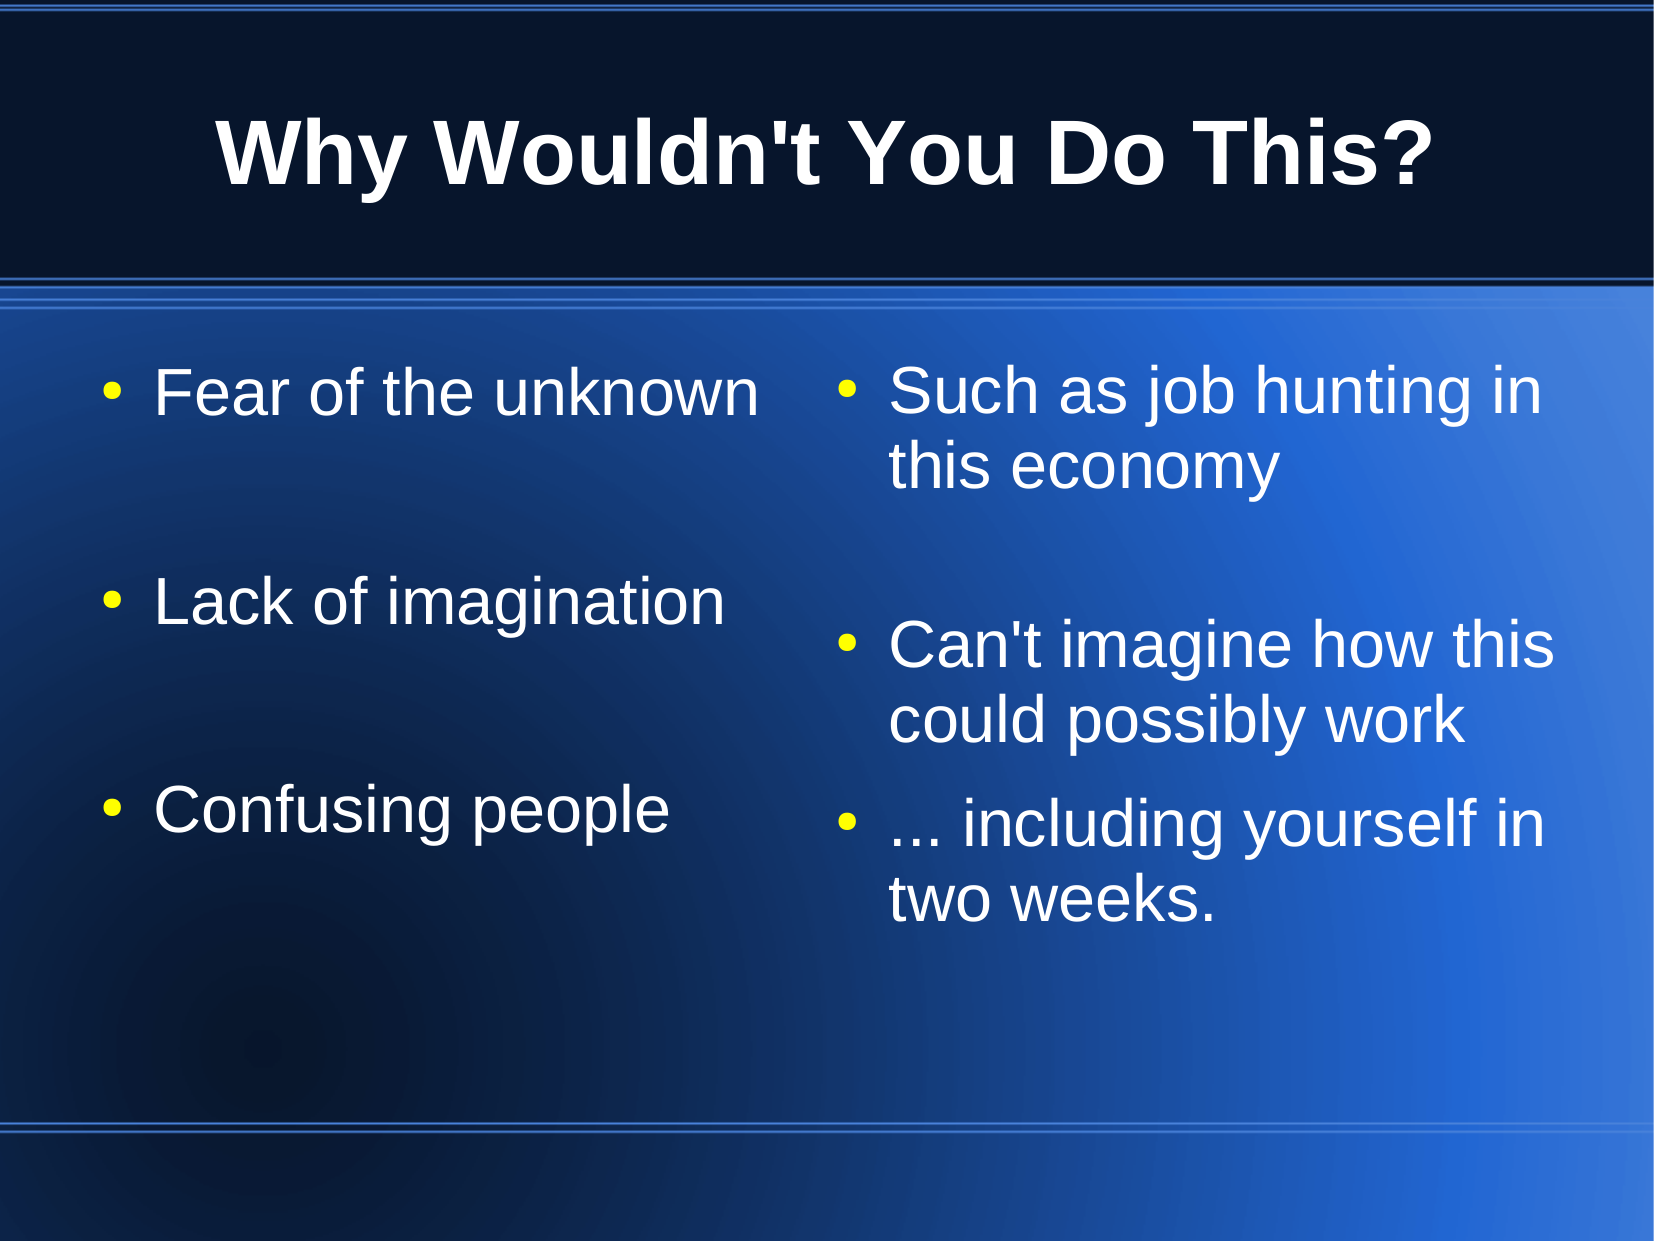

# Why Wouldn't You Do This?
Such as job hunting in this economy
Can't imagine how this could possibly work
... including yourself in two weeks.
Fear of the unknown
Lack of imagination
Confusing people